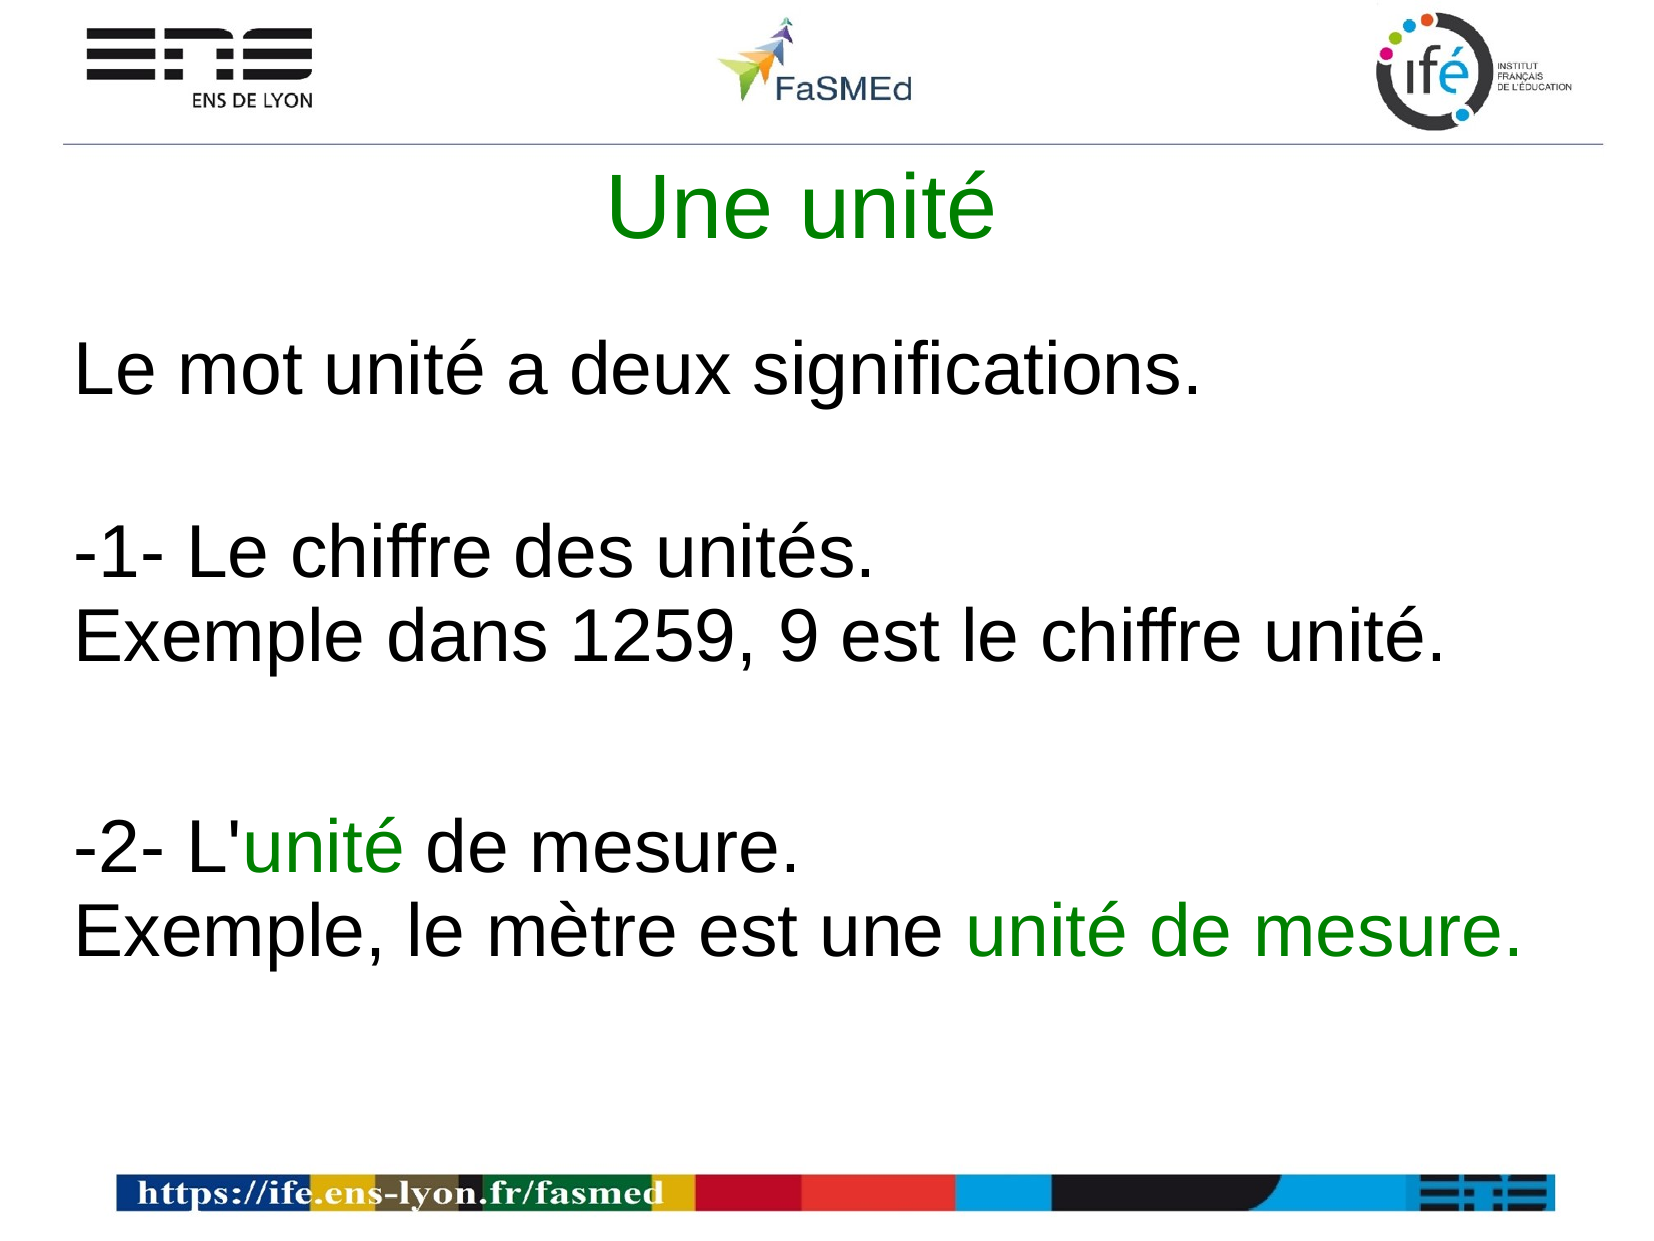

Une unité
Le mot unité a deux significations.
-1- Le chiffre des unités.
Exemple dans 1259, 9 est le chiffre unité.
-2- L'unité de mesure.
Exemple, le mètre est une unité de mesure.